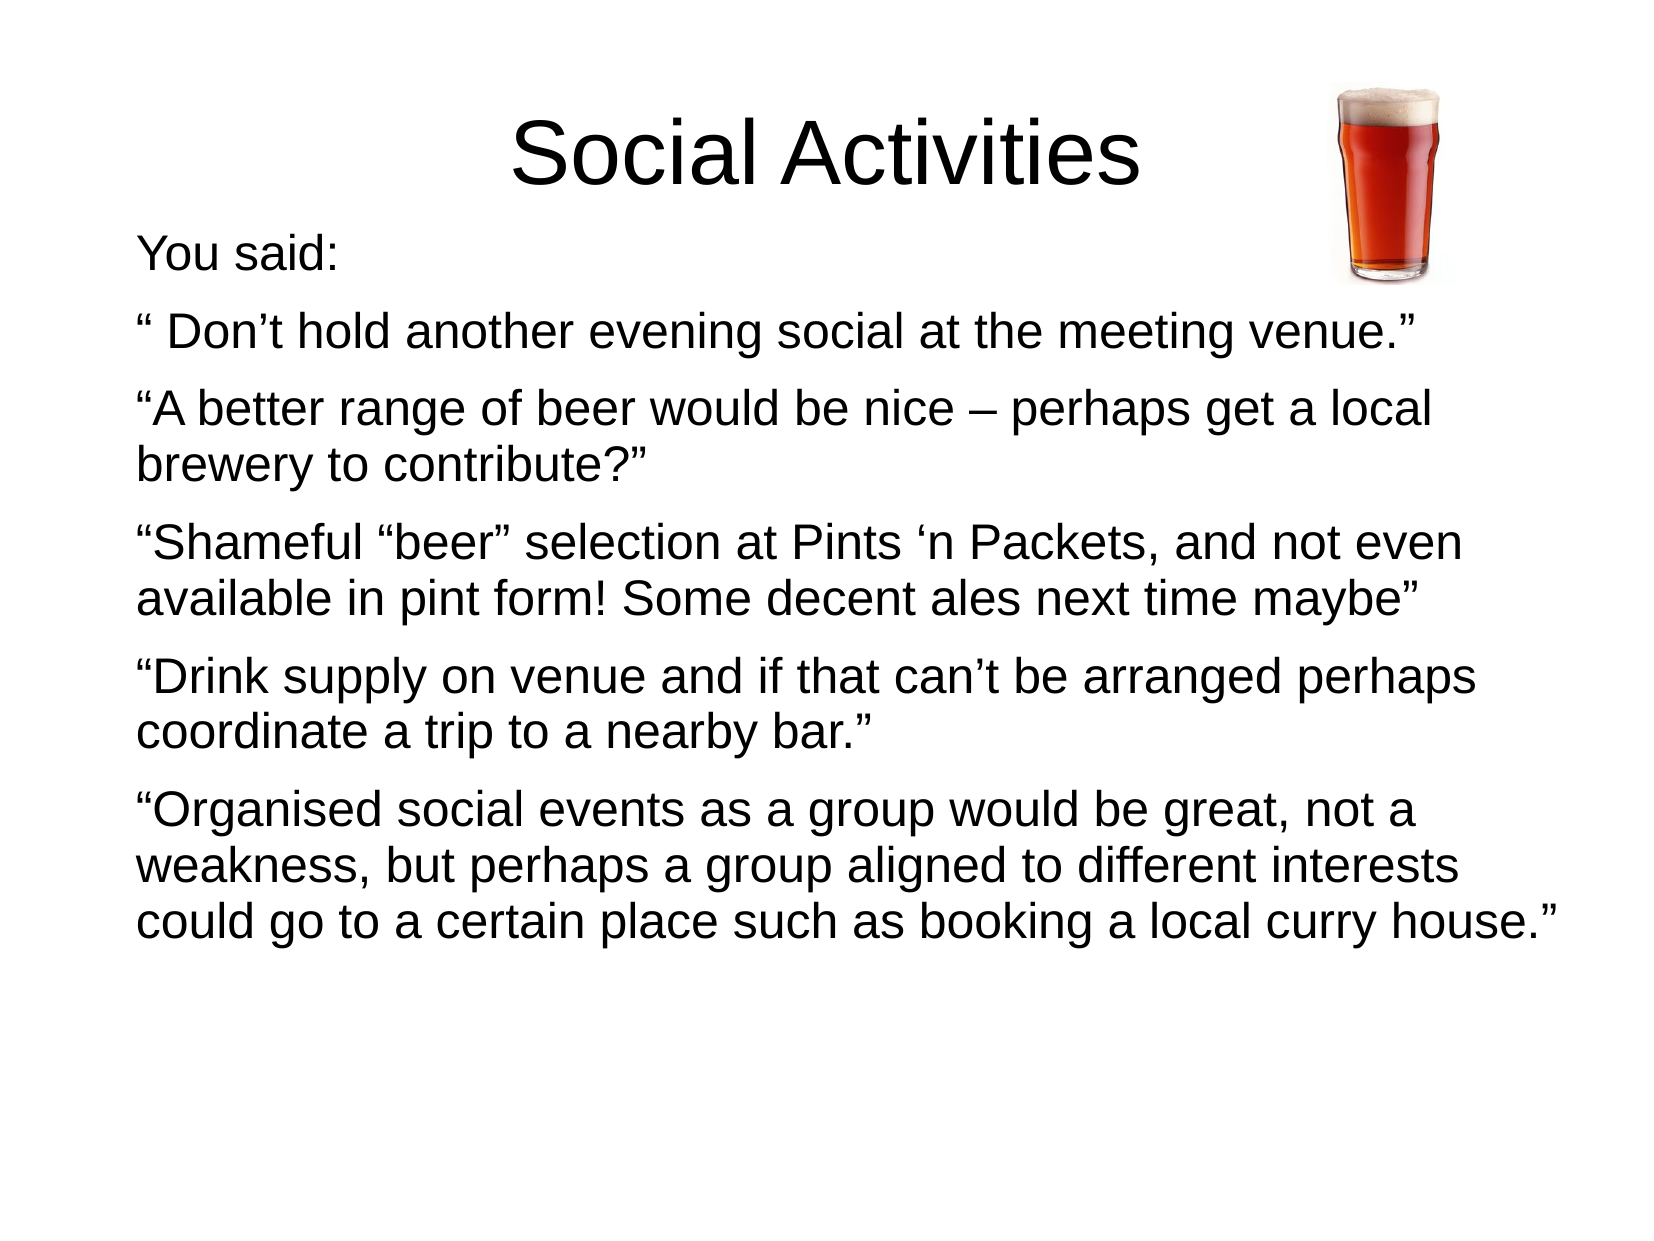

# Social Activities
You said:
“ Don’t hold another evening social at the meeting venue.”
“A better range of beer would be nice – perhaps get a local brewery to contribute?”
“Shameful “beer” selection at Pints ‘n Packets, and not even available in pint form! Some decent ales next time maybe”
“Drink supply on venue and if that can’t be arranged perhaps coordinate a trip to a nearby bar.”
“Organised social events as a group would be great, not a weakness, but perhaps a group aligned to different interests could go to a certain place such as booking a local curry house.”